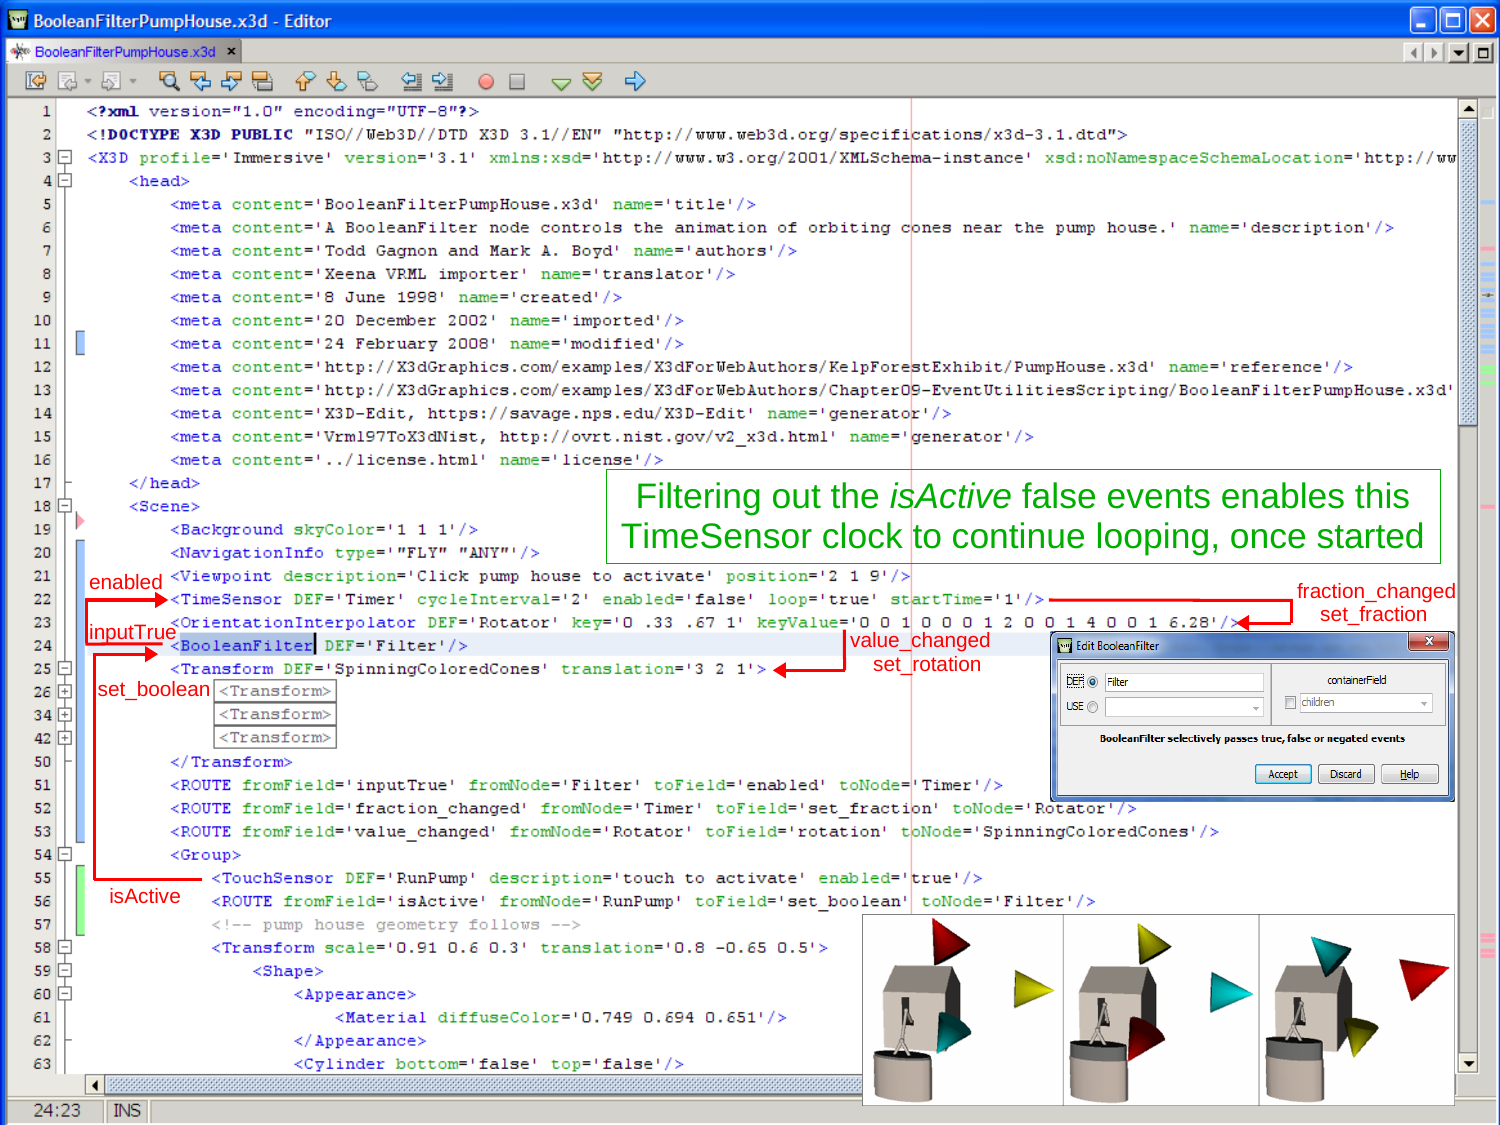

# BooleanFilter node X3D-Edit
Filtering out the isActive false events enables this TimeSensor clock to continue looping, once started
enabled
inputTrue
fraction_changed
 set_fraction
value_changed
 set_rotation
set_boolean
isActive